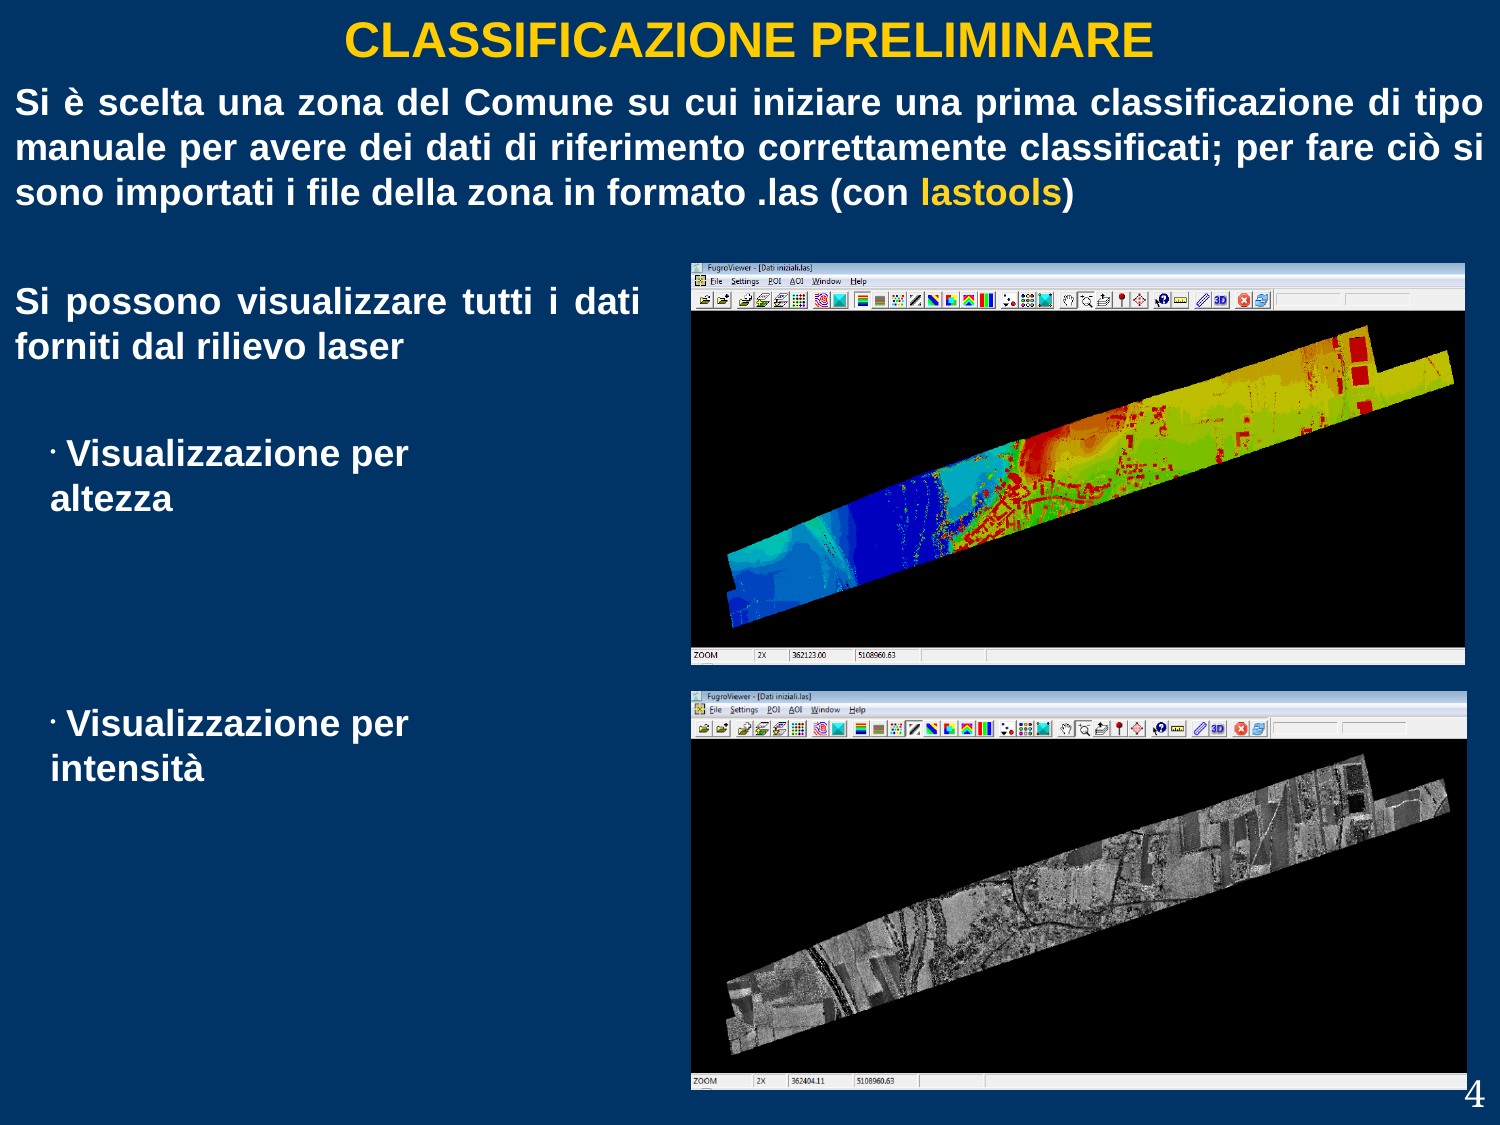

# CLASSIFICAZIONE PRELIMINARE
Si è scelta una zona del Comune su cui iniziare una prima classificazione di tipo manuale per avere dei dati di riferimento correttamente classificati; per fare ciò si sono importati i file della zona in formato .las (con lastools)
Si possono visualizzare tutti i dati forniti dal rilievo laser
 Visualizzazione per altezza
 Visualizzazione per intensità